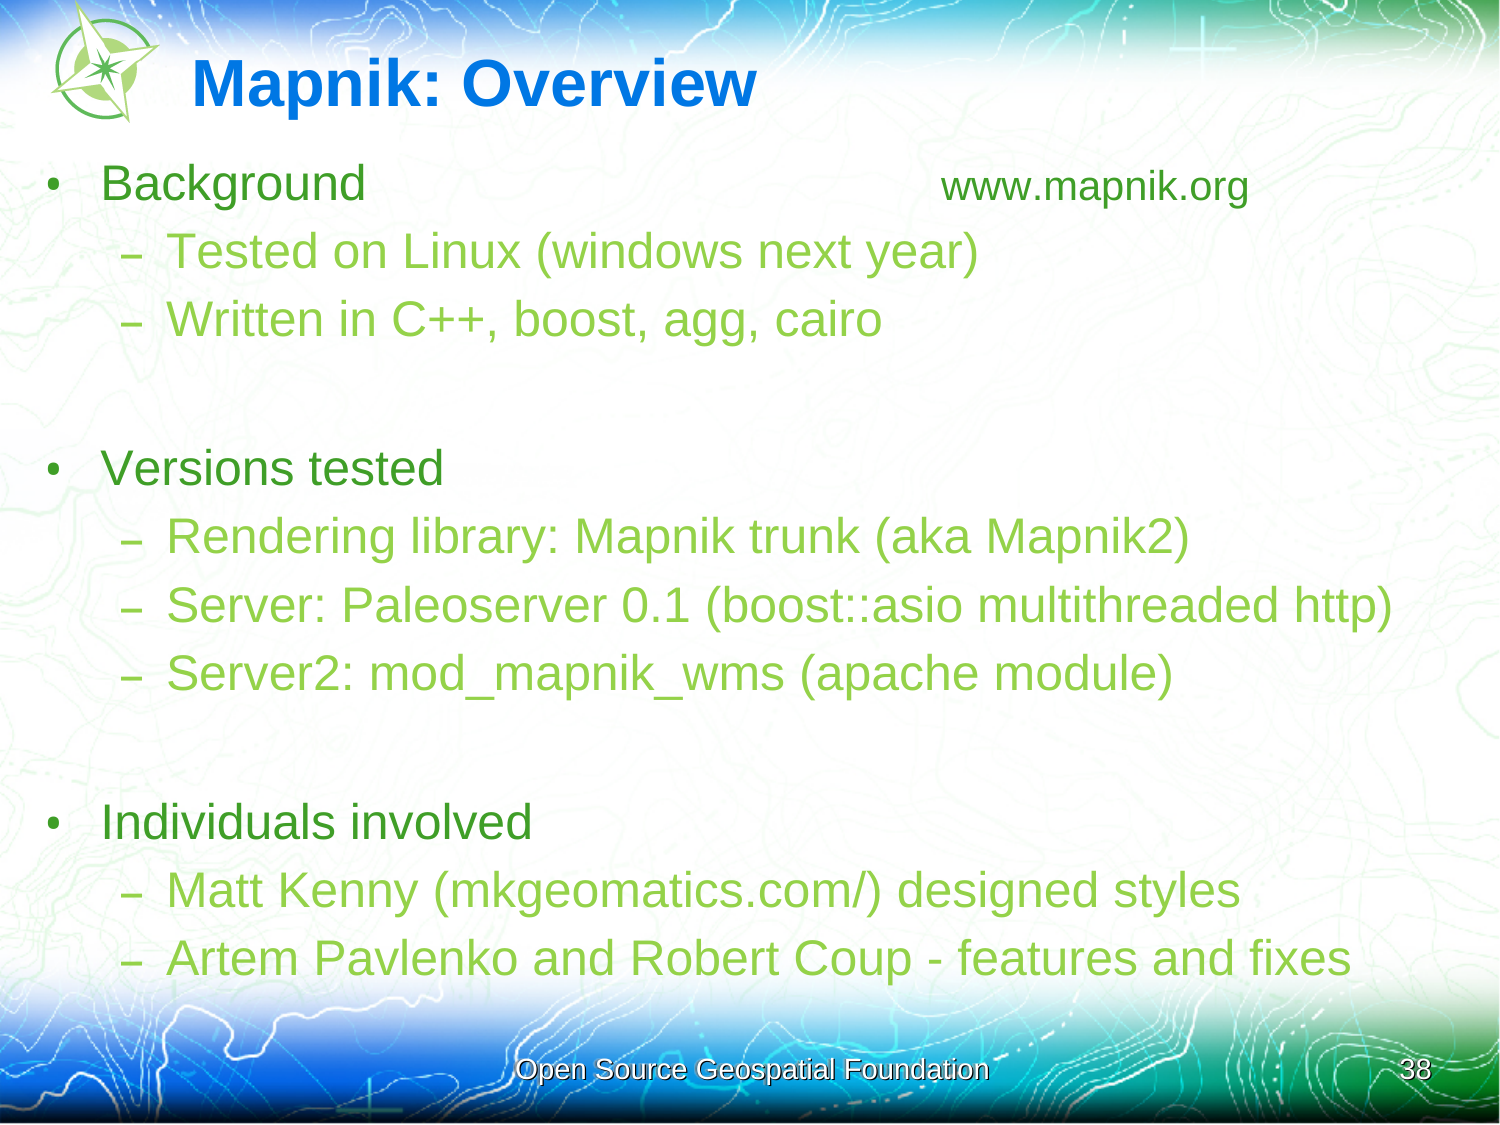

# Mapnik: Overview
Background www.mapnik.org
Tested on Linux (windows next year)
Written in C++, boost, agg, cairo
Versions tested
Rendering library: Mapnik trunk (aka Mapnik2)
Server: Paleoserver 0.1 (boost::asio multithreaded http)
Server2: mod_mapnik_wms (apache module)
Individuals involved
Matt Kenny (mkgeomatics.com/) designed styles
Artem Pavlenko and Robert Coup - features and fixes
Open Source Geospatial Foundation
38